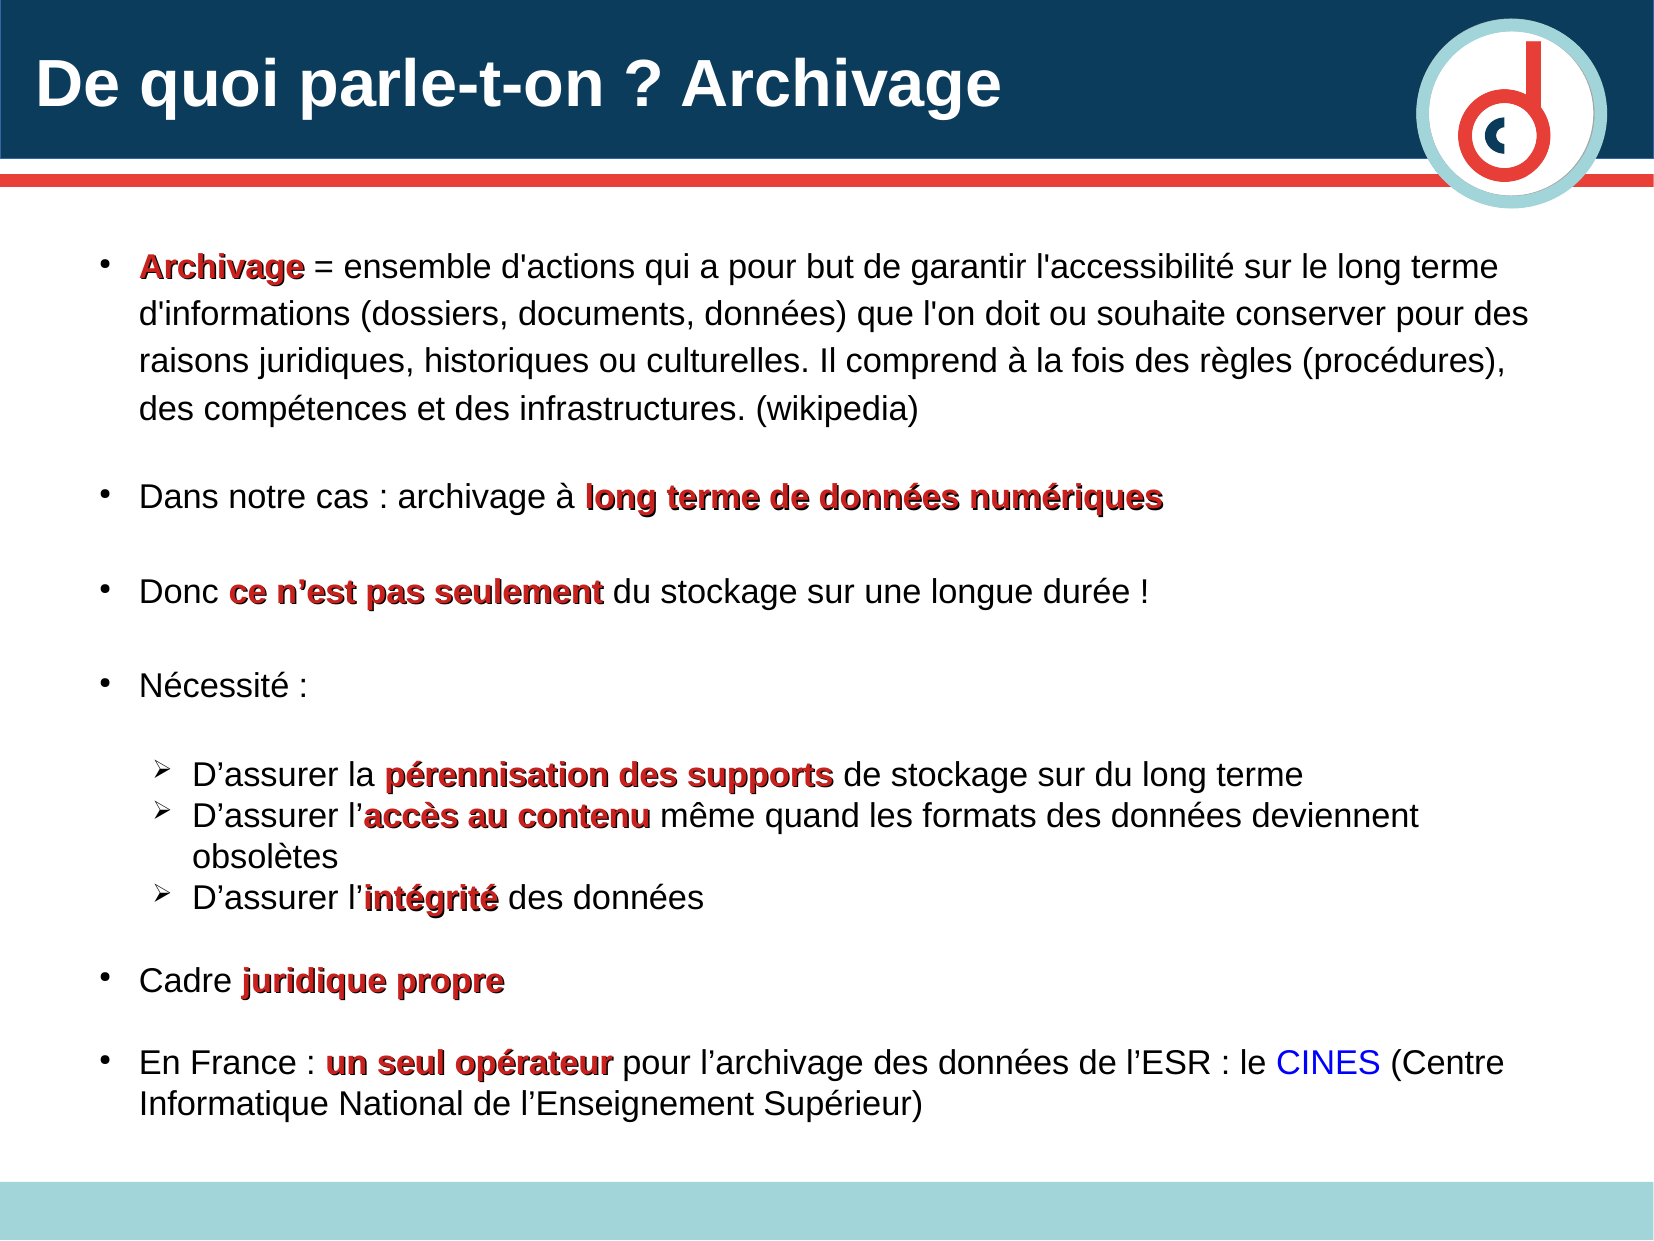

# De quoi parle-t-on ? Archivage
Archivage = ensemble d'actions qui a pour but de garantir l'accessibilité sur le long terme d'informations (dossiers, documents, données) que l'on doit ou souhaite conserver pour des raisons juridiques, historiques ou culturelles. Il comprend à la fois des règles (procédures), des compétences et des infrastructures. (wikipedia)
Dans notre cas : archivage à long terme de données numériques
Donc ce n’est pas seulement du stockage sur une longue durée !
Nécessité :
D’assurer la pérennisation des supports de stockage sur du long terme
D’assurer l’accès au contenu même quand les formats des données deviennent obsolètes
D’assurer l’intégrité des données
Cadre juridique propre
En France : un seul opérateur pour l’archivage des données de l’ESR : le CINES (Centre Informatique National de l’Enseignement Supérieur)